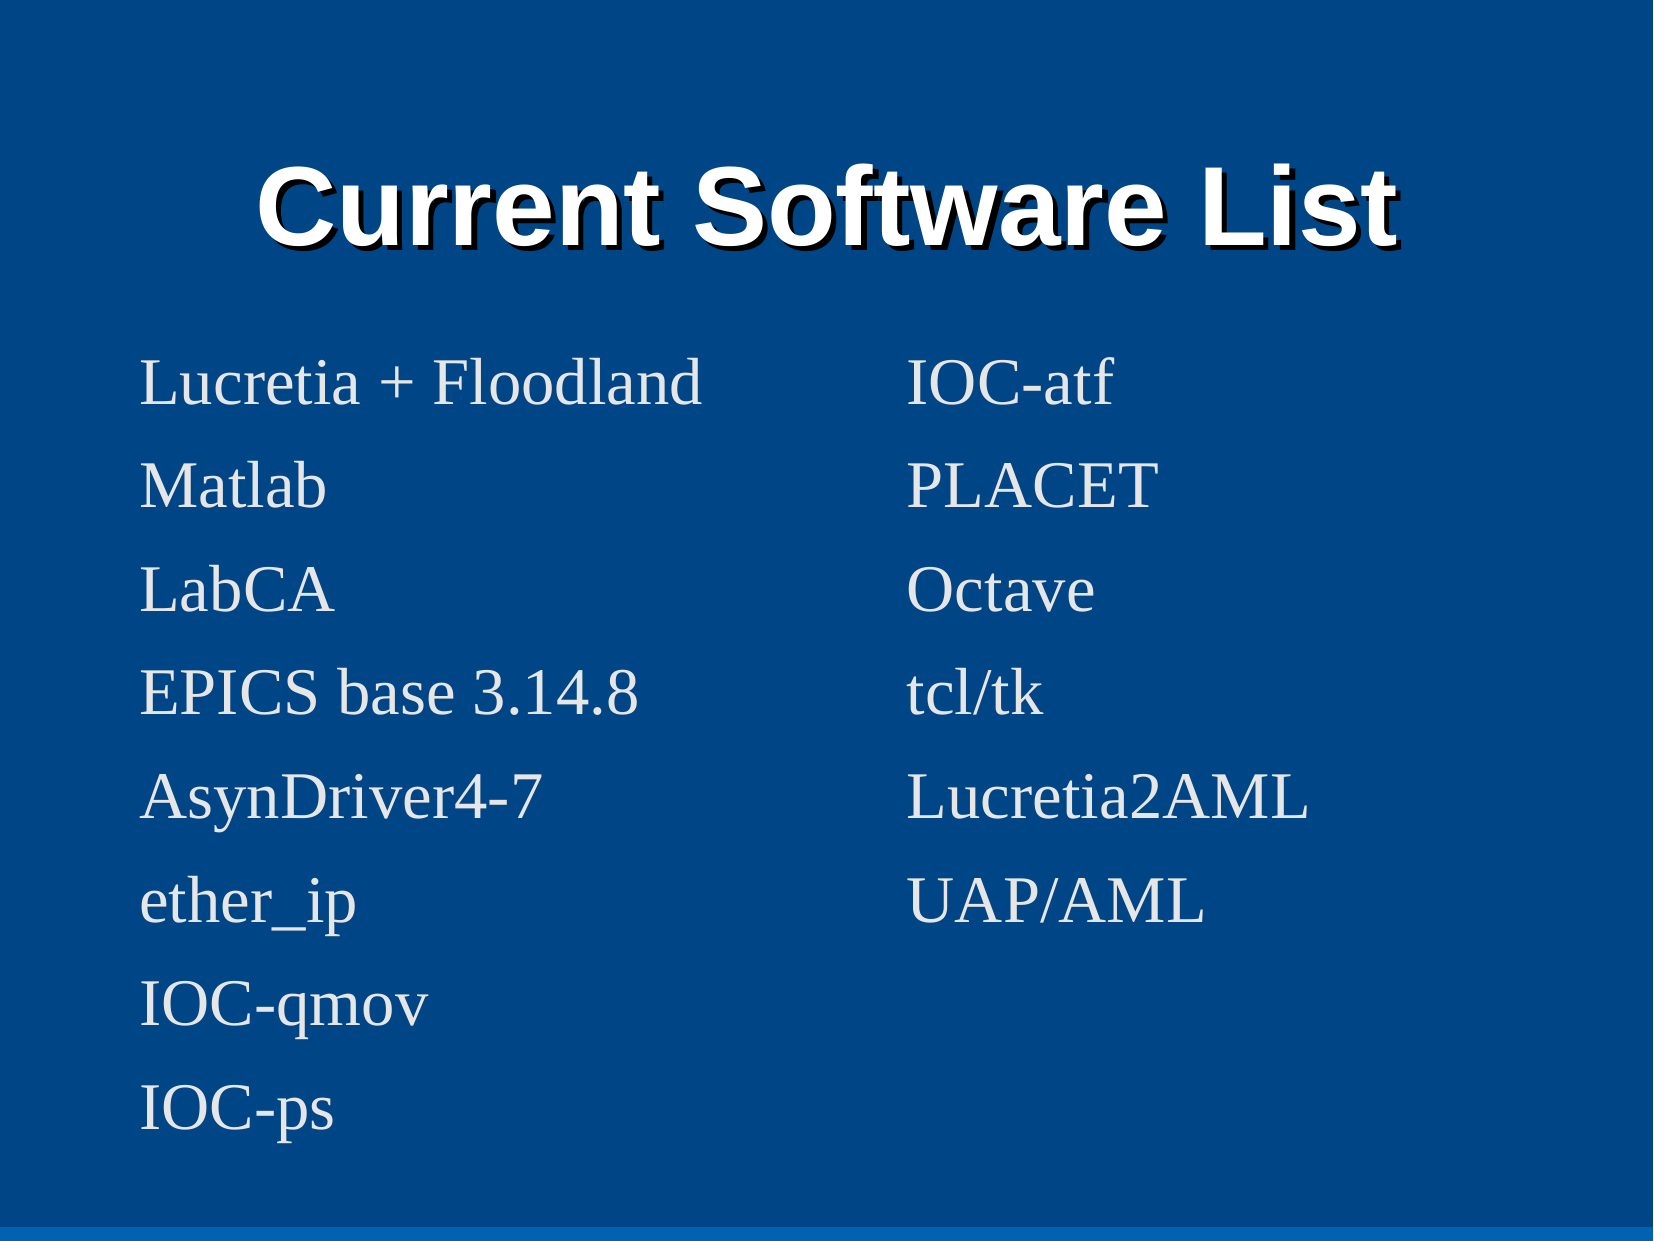

# Current Software List
Lucretia + Floodland
Matlab
LabCA
EPICS base 3.14.8
AsynDriver4-7
ether_ip
IOC-qmov
IOC-ps
IOC-atf
PLACET
Octave
tcl/tk
Lucretia2AML
UAP/AML